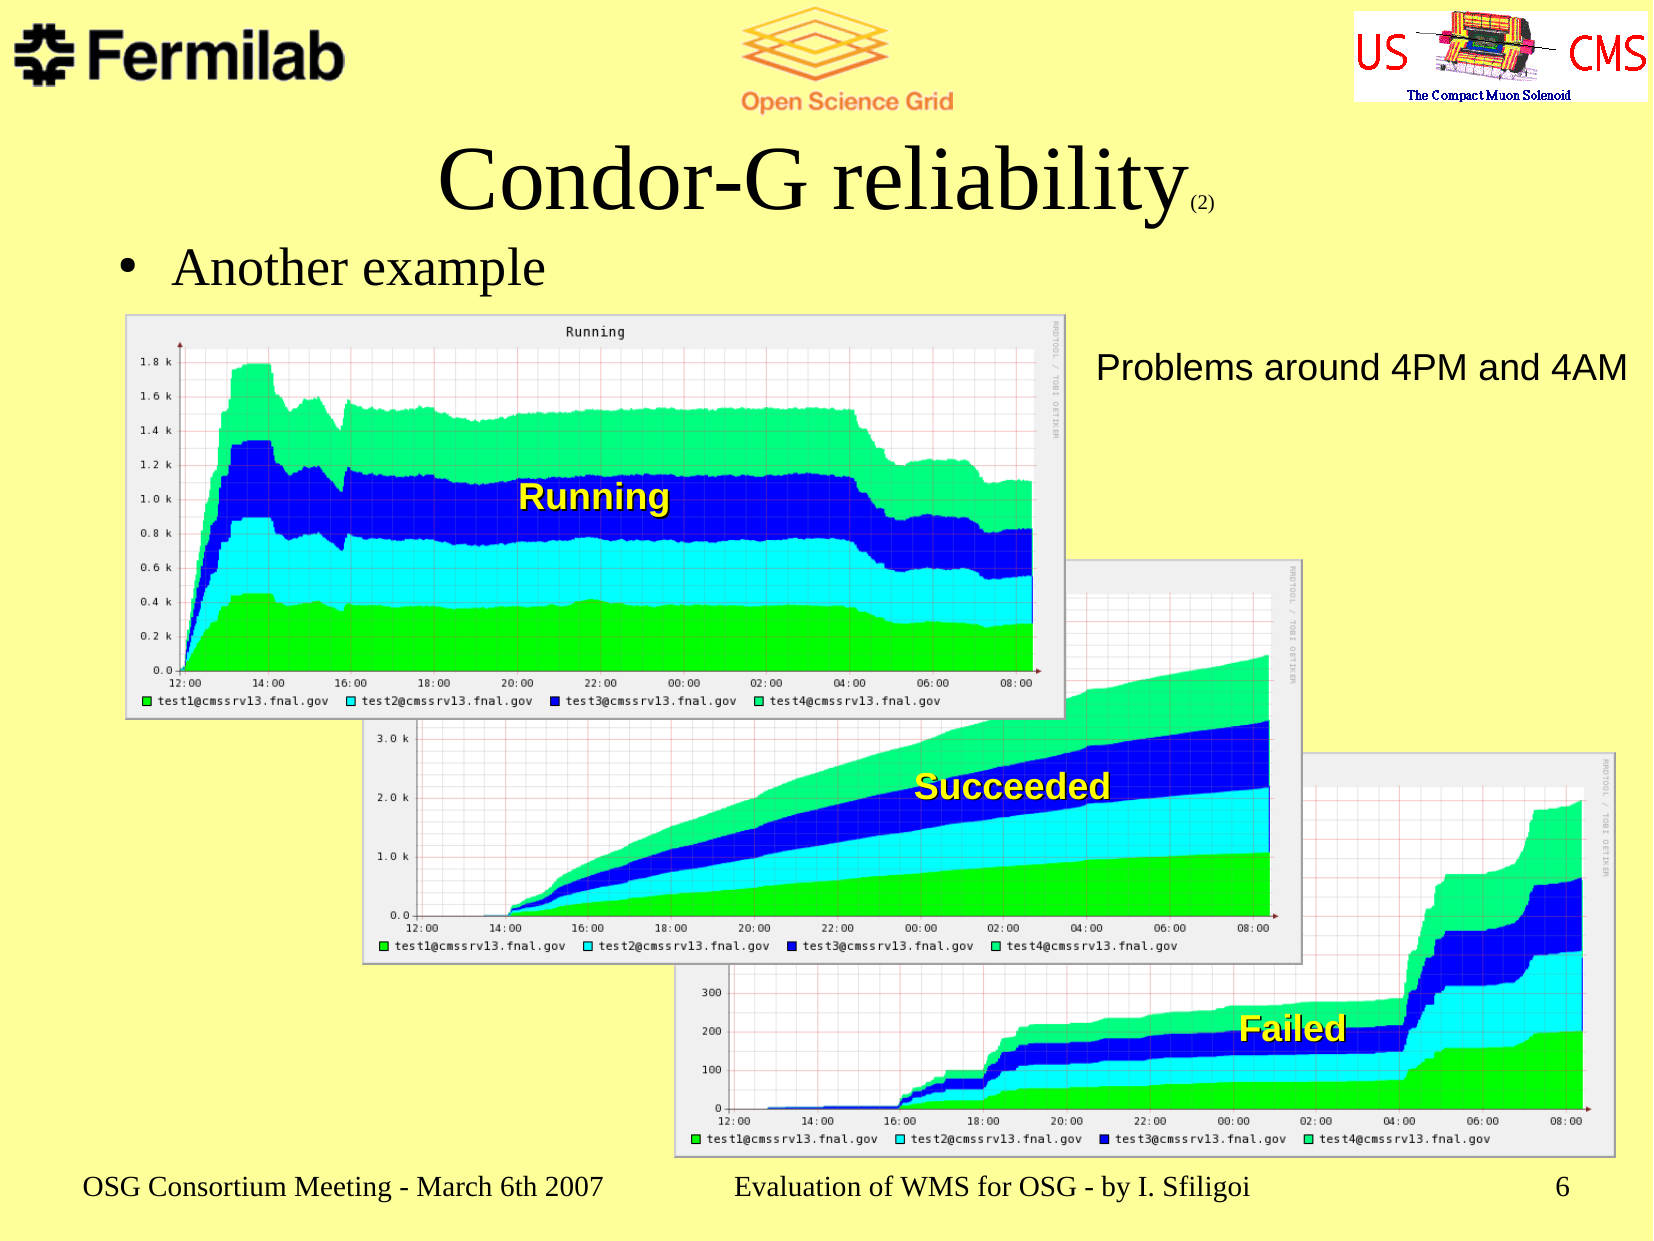

# Condor-G reliability(2)
Another example
Problems around 4PM and 4AM
Running
Succeeded
Failed
OSG Consortium Meeting - March 6th 2007
Evaluation of WMS for OSG - by I. Sfiligoi
6